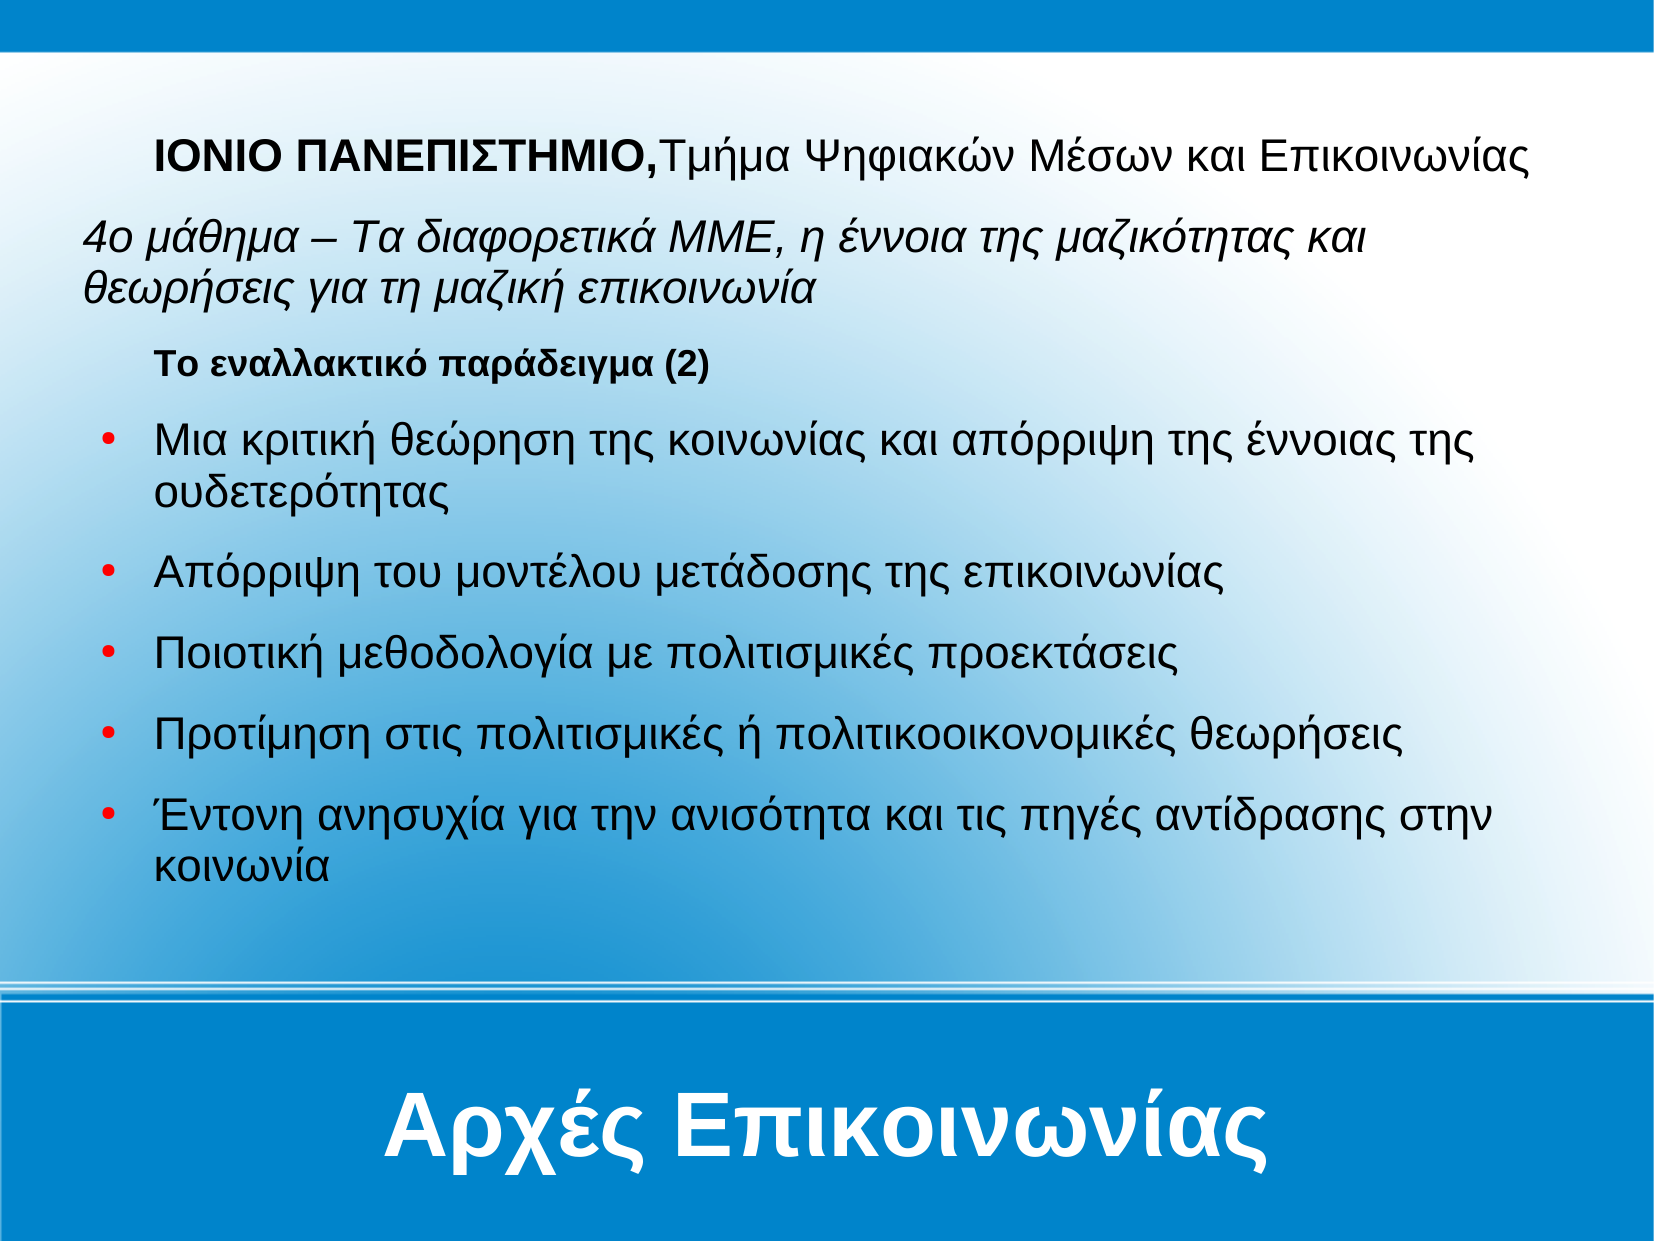

ΙΟΝΙΟ ΠΑΝΕΠΙΣΤΗΜΙΟ,Τμήμα Ψηφιακών Μέσων και Επικοινωνίας
4ο μάθημα – Τα διαφορετικά ΜΜΕ, η έννοια της μαζικότητας και θεωρήσεις για τη μαζική επικοινωνία
Το εναλλακτικό παράδειγμα (2)
Μια κριτική θεώρηση της κοινωνίας και απόρριψη της έννοιας της ουδετερότητας
Απόρριψη του μοντέλου μετάδοσης της επικοινωνίας
Ποιοτική μεθοδολογία με πολιτισμικές προεκτάσεις
Προτίμηση στις πολιτισμικές ή πολιτικοοικονομικές θεωρήσεις
Έντονη ανησυχία για την ανισότητα και τις πηγές αντίδρασης στην κοινωνία
# Αρχές Επικοινωνίας